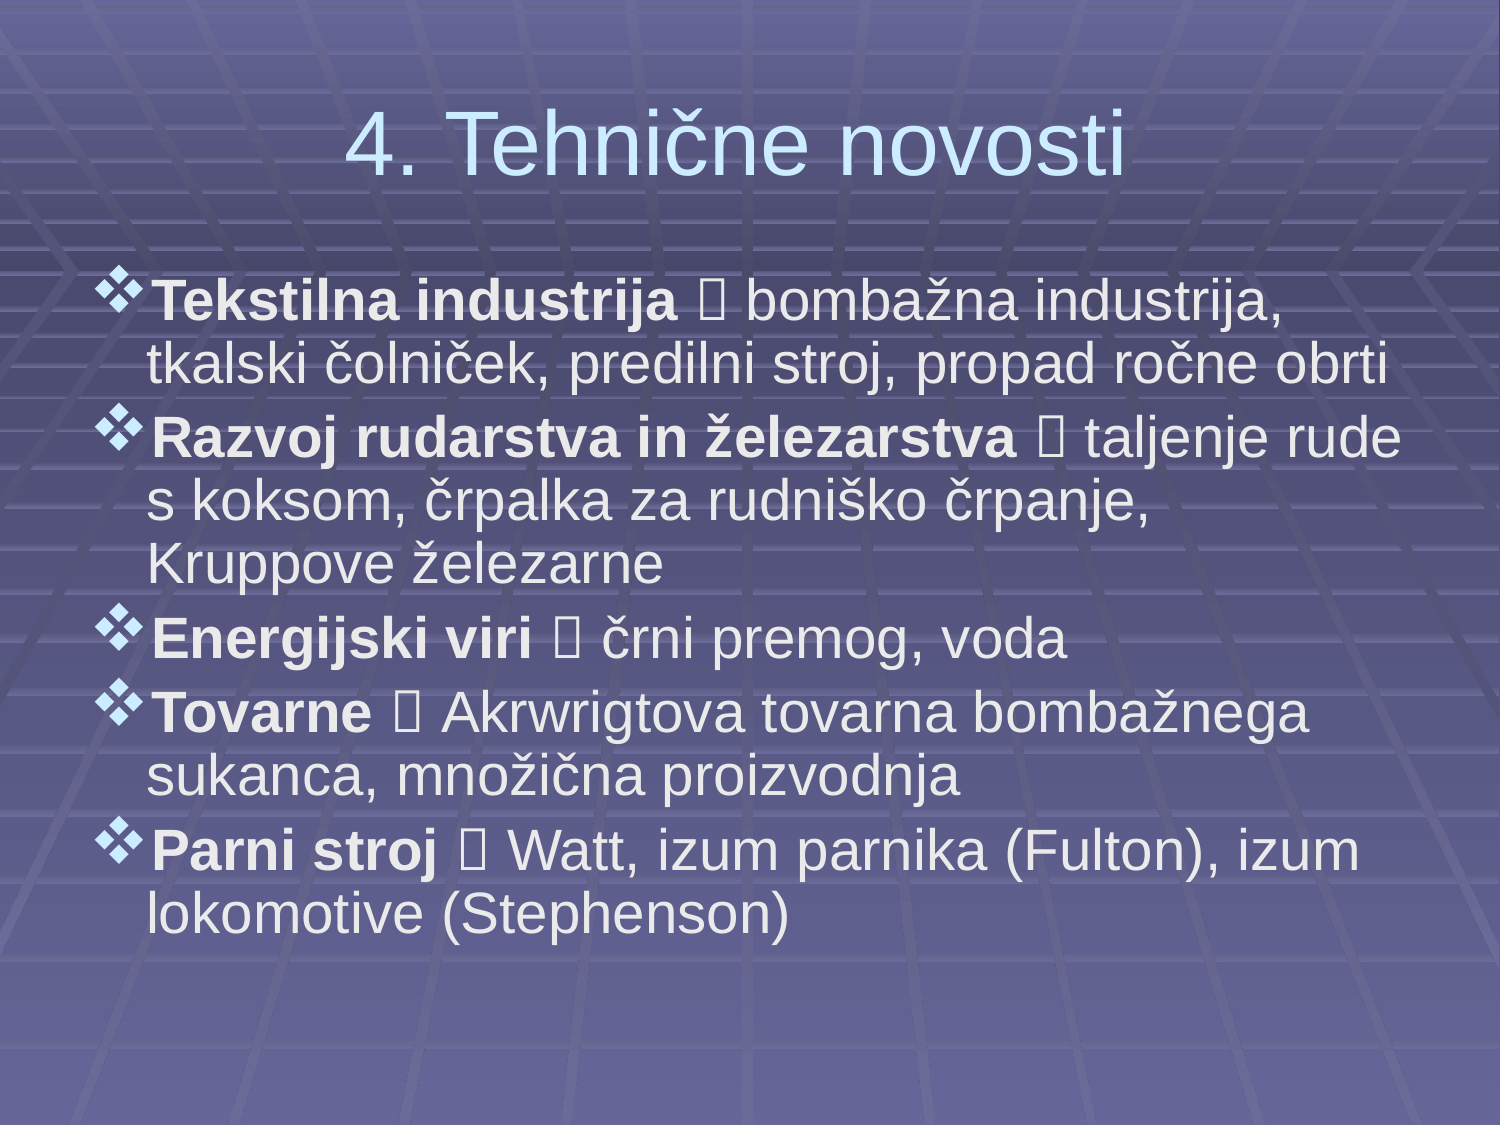

# 4. Tehnične novosti
Tekstilna industrija  bombažna industrija, tkalski čolniček, predilni stroj, propad ročne obrti
Razvoj rudarstva in železarstva  taljenje rude s koksom, črpalka za rudniško črpanje, Kruppove železarne
Energijski viri  črni premog, voda
Tovarne  Akrwrigtova tovarna bombažnega sukanca, množična proizvodnja
Parni stroj  Watt, izum parnika (Fulton), izum lokomotive (Stephenson)